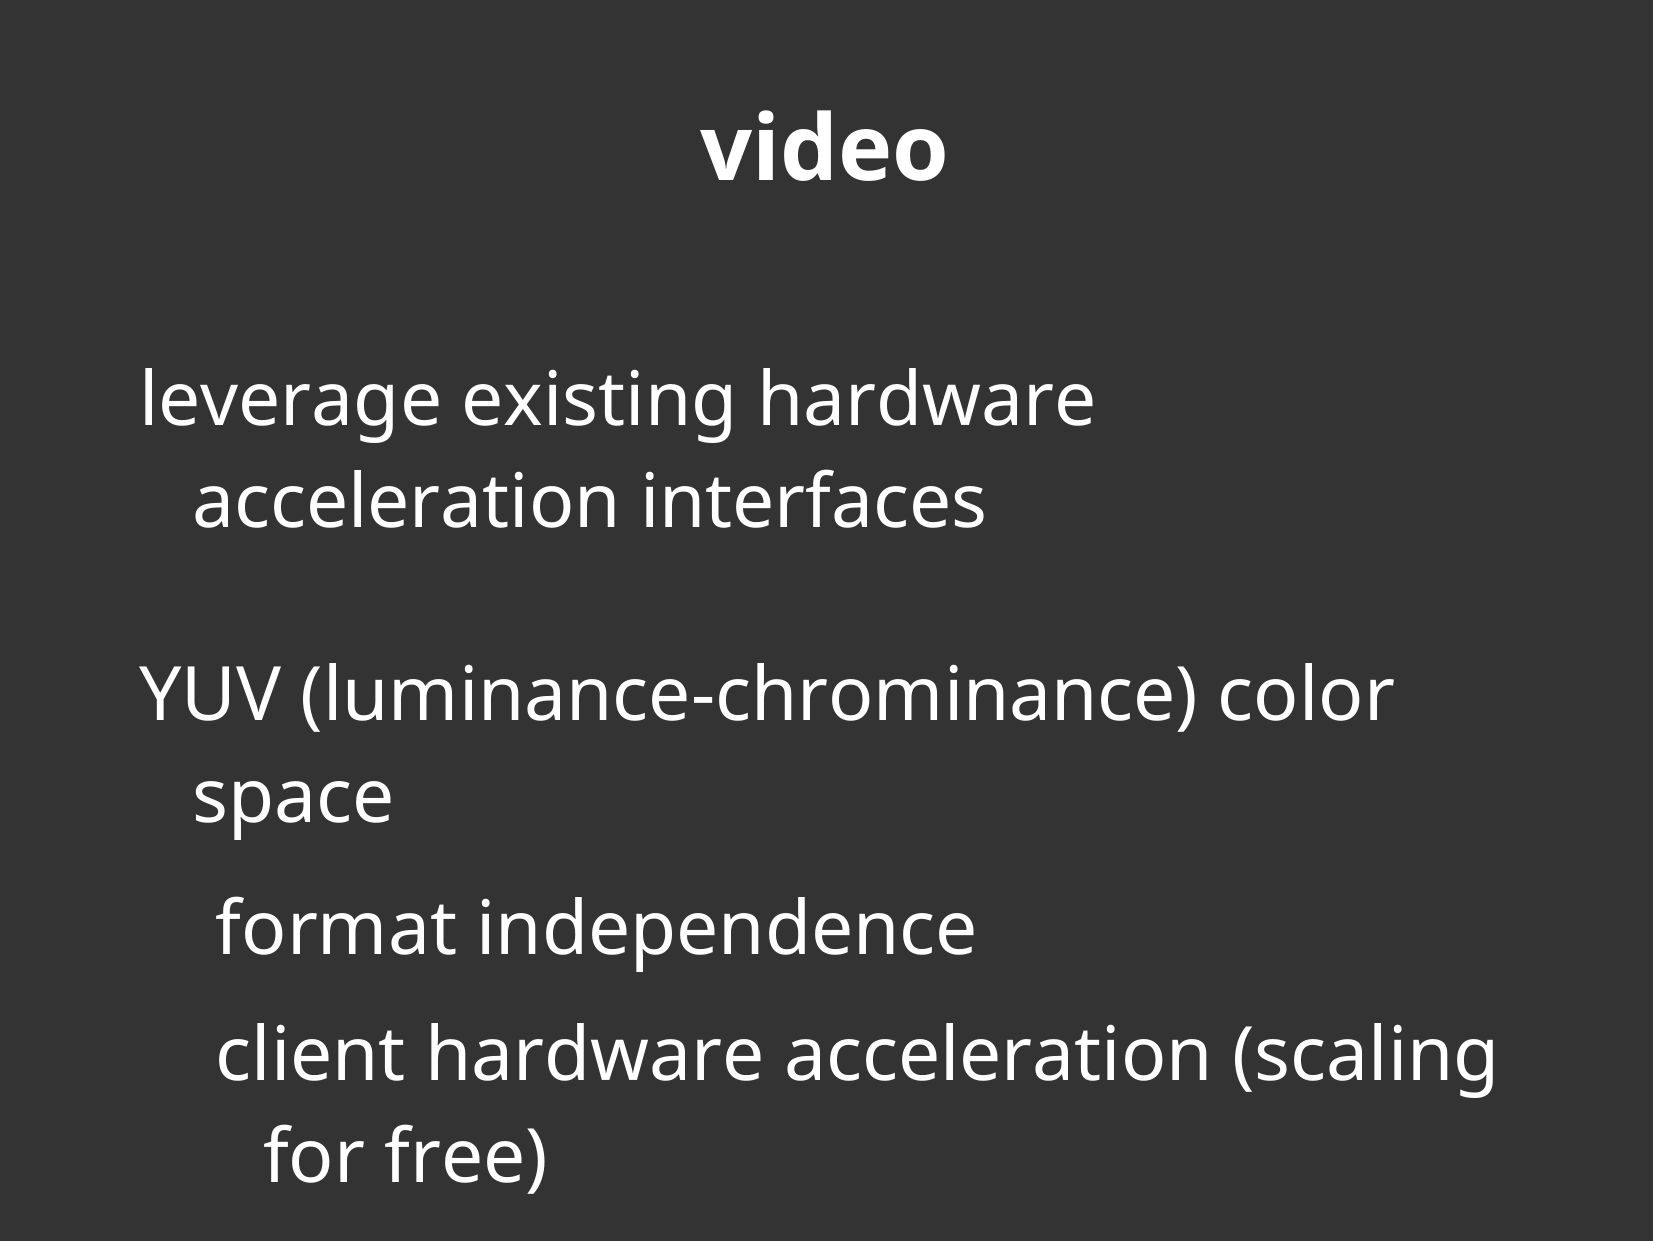

# video
leverage existing hardware acceleration interfaces
YUV (luminance-chrominance) color space
format independence
client hardware acceleration (scaling for free)